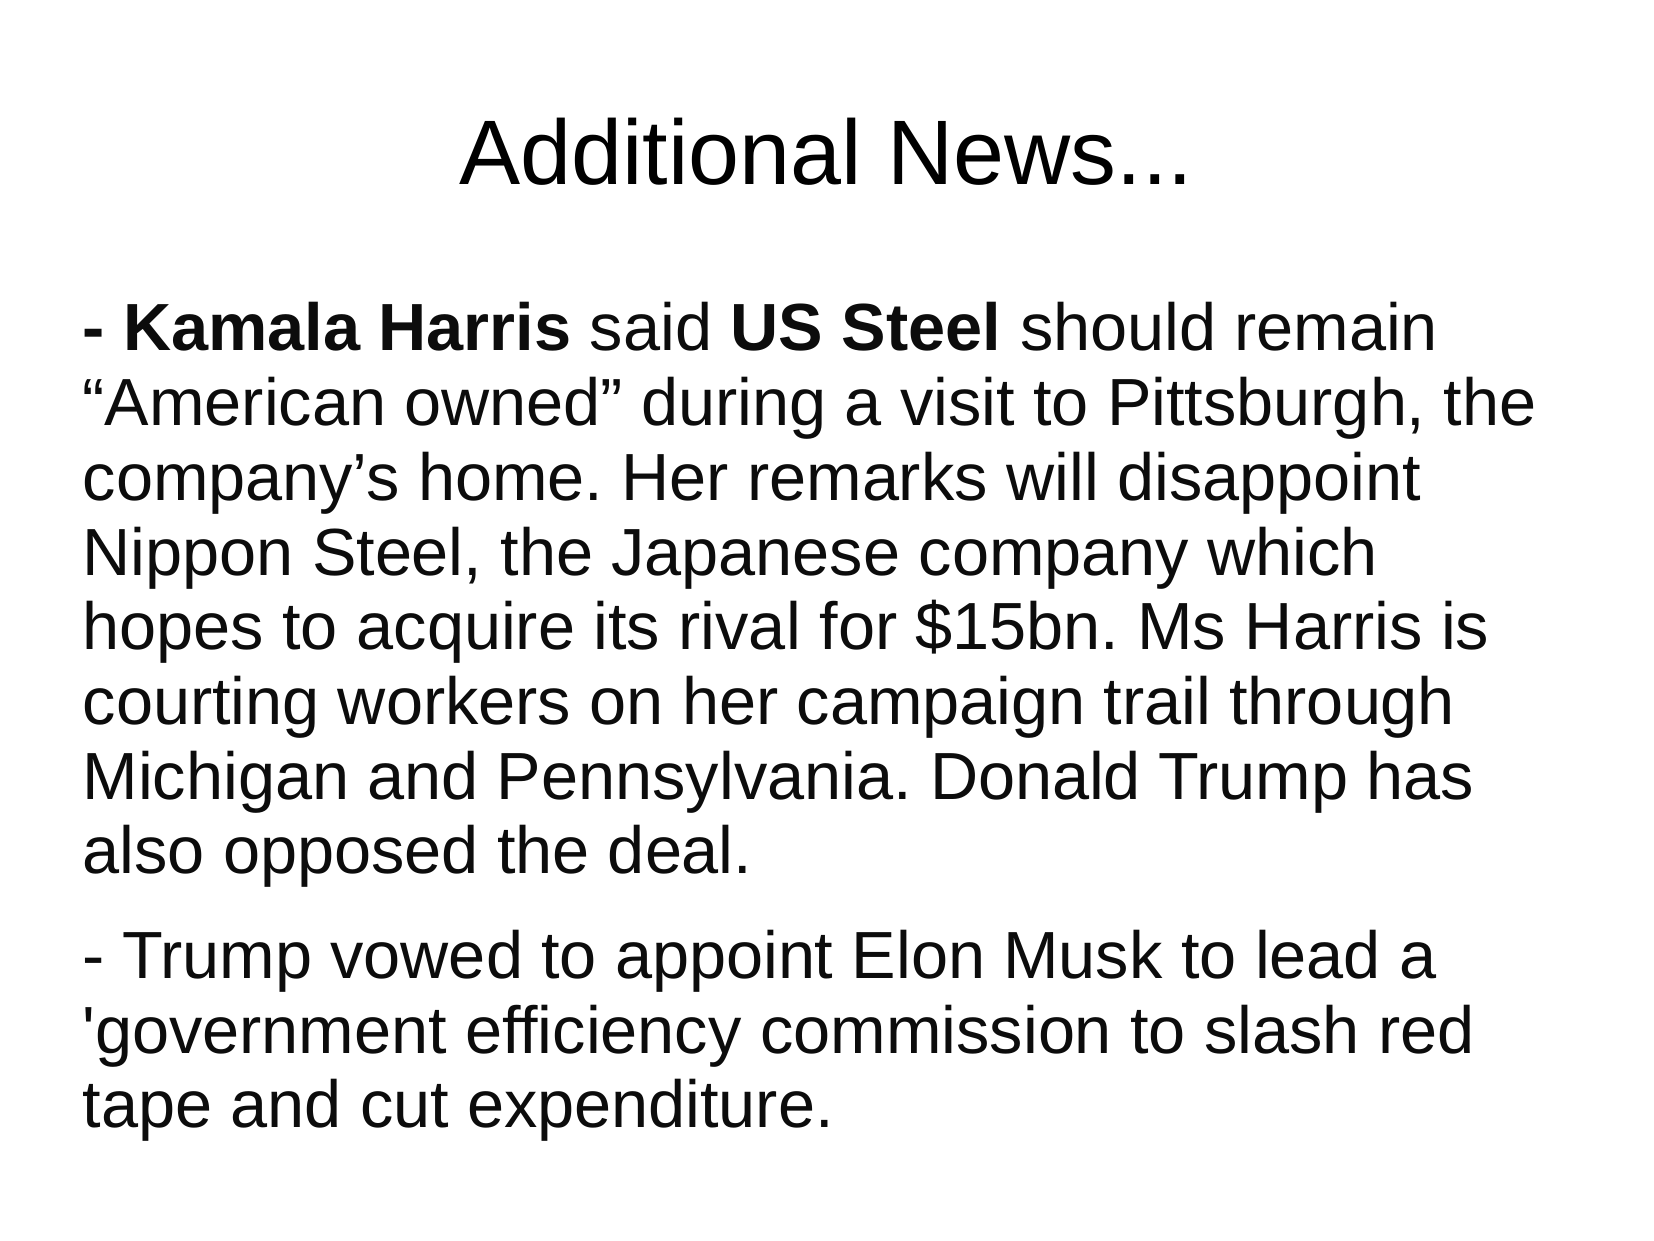

# Additional News...
- Kamala Harris said US Steel should remain “American owned” during a visit to Pittsburgh, the company’s home. Her remarks will disappoint Nippon Steel, the Japanese company which hopes to acquire its rival for $15bn. Ms Harris is courting workers on her campaign trail through Michigan and Pennsylvania. Donald Trump has also opposed the deal.
- Trump vowed to appoint Elon Musk to lead a 'government efficiency commission to slash red tape and cut expenditure.